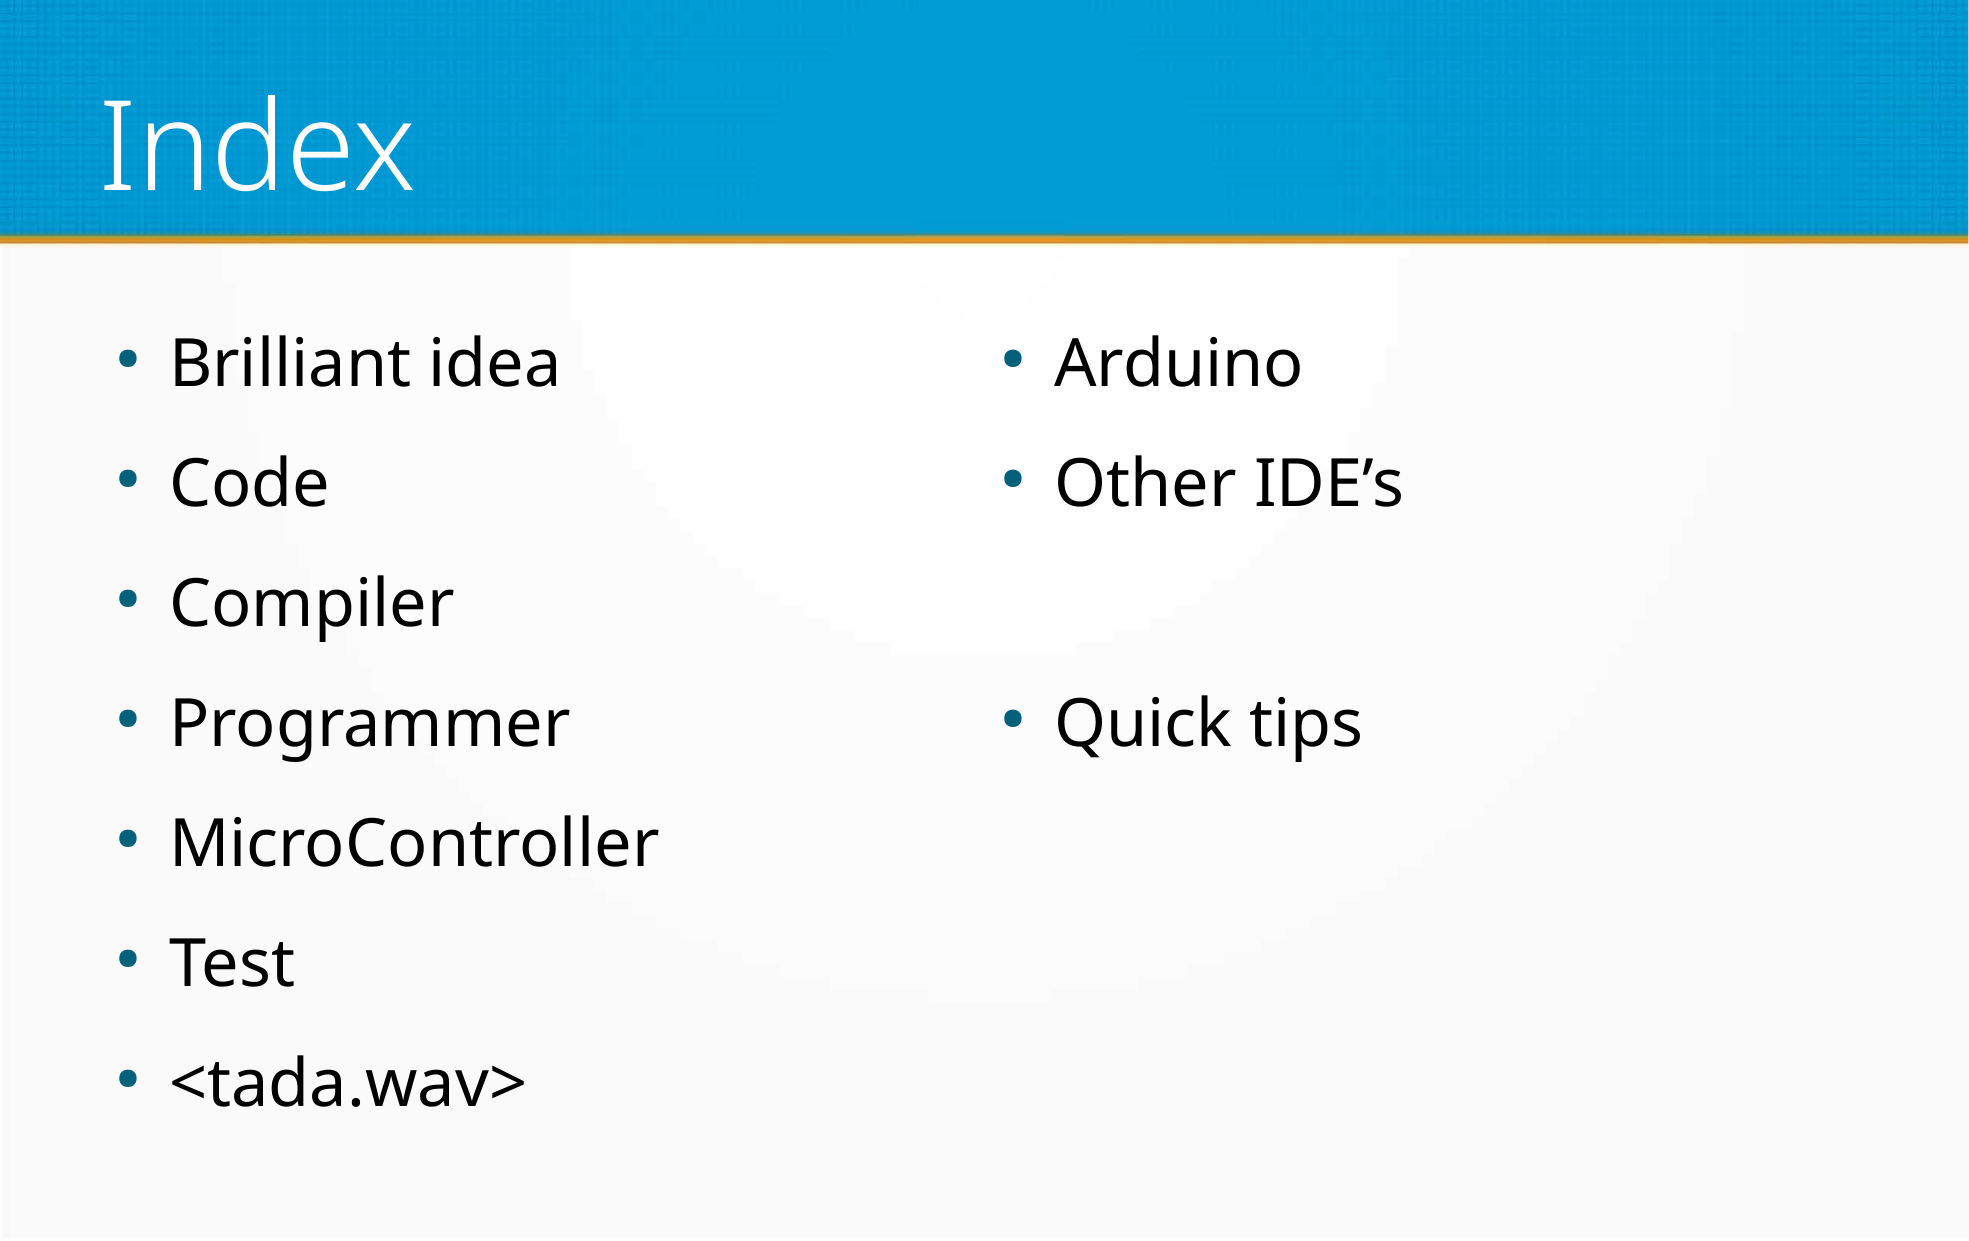

# Index
Brilliant idea
Code
Compiler
Programmer
MicroController
Test
<tada.wav>
Arduino
Other IDE’s
Quick tips